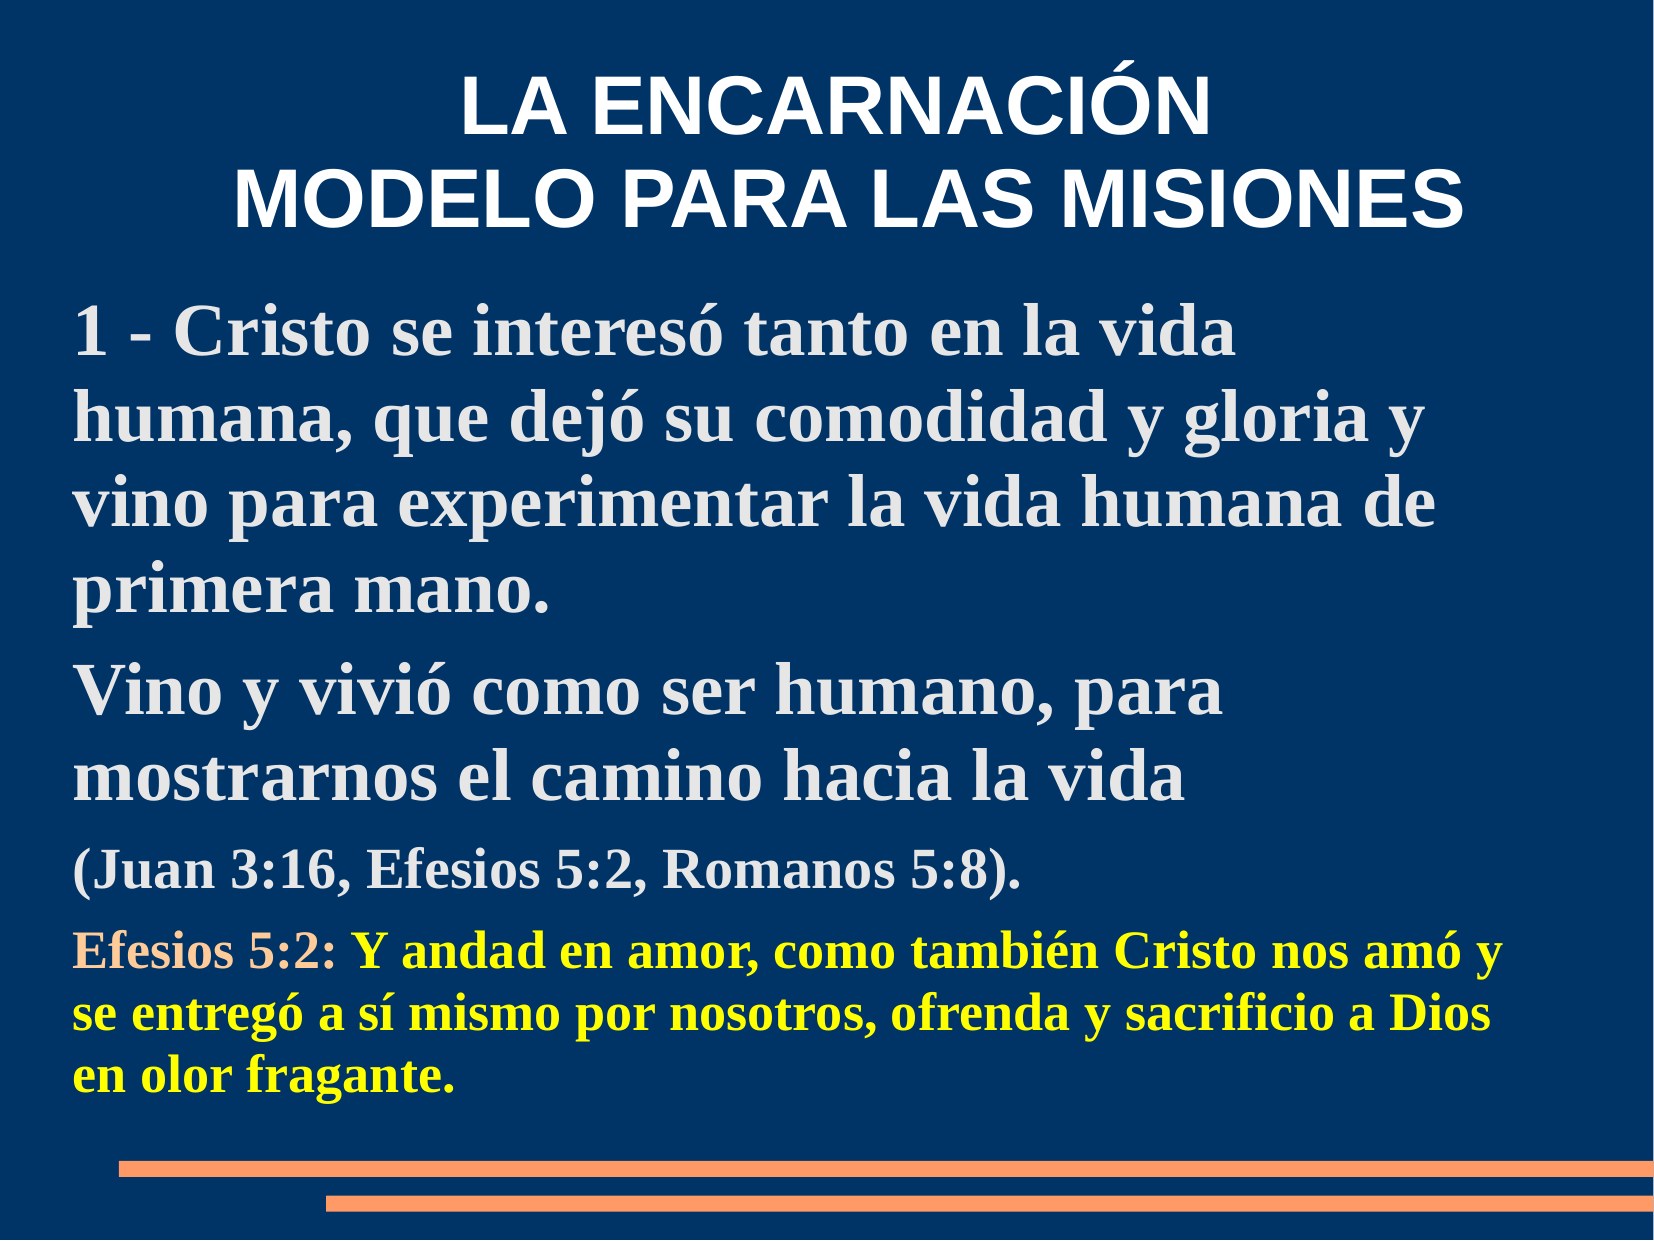

# LA ENCARNACIÓN MODELO PARA LAS MISIONES
1 - Cristo se interesó tanto en la vida humana, que dejó su comodidad y gloria y vino para experimentar la vida humana de primera mano.
Vino y vivió como ser humano, para mostrarnos el camino hacia la vida
(Juan 3:16, Efesios 5:2, Romanos 5:8).
Efesios 5:2: Y andad en amor, como también Cristo nos amó y se entregó a sí mismo por nosotros, ofrenda y sacrificio a Dios en olor fragante.